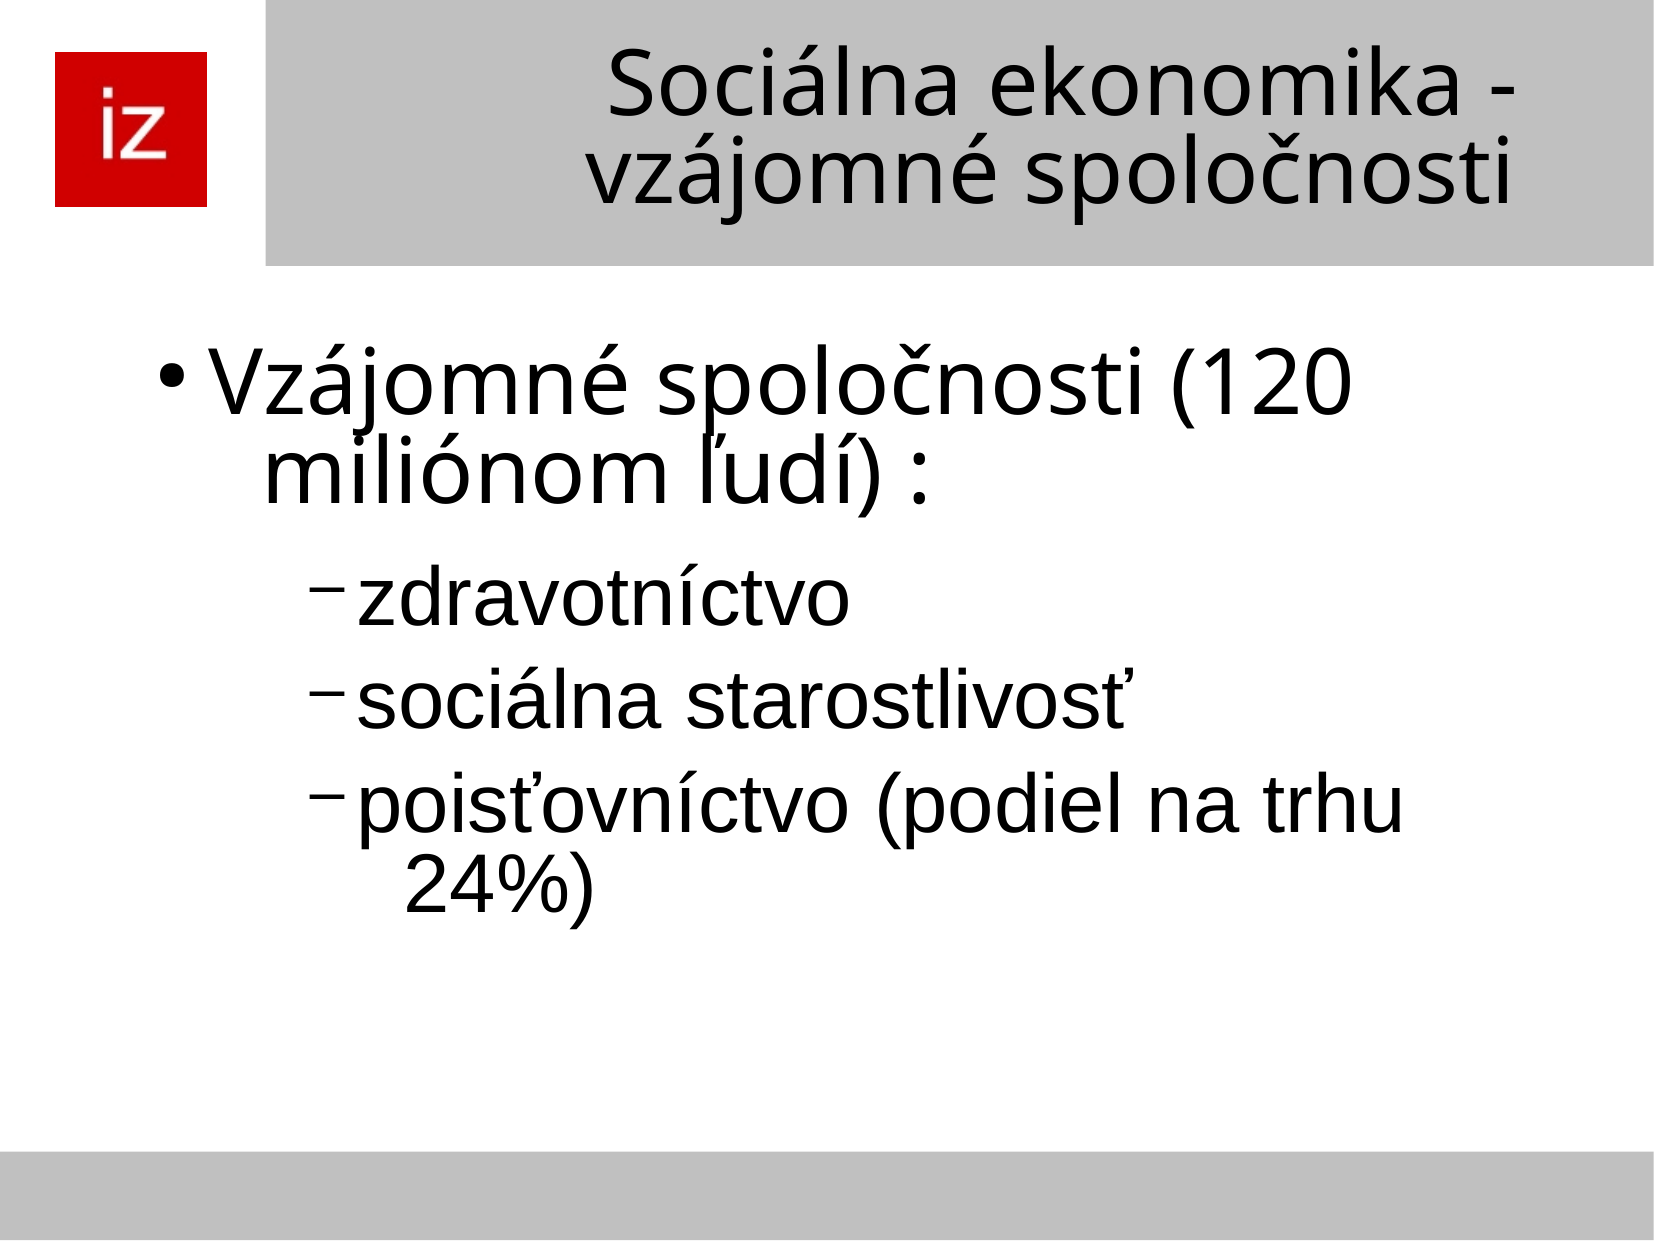

# Sociálna ekonomika -vzájomné spoločnosti
Vzájomné spoločnosti (120 miliónom ľudí) :
zdravotníctvo
sociálna starostlivosť
poisťovníctvo (podiel na trhu 24%)